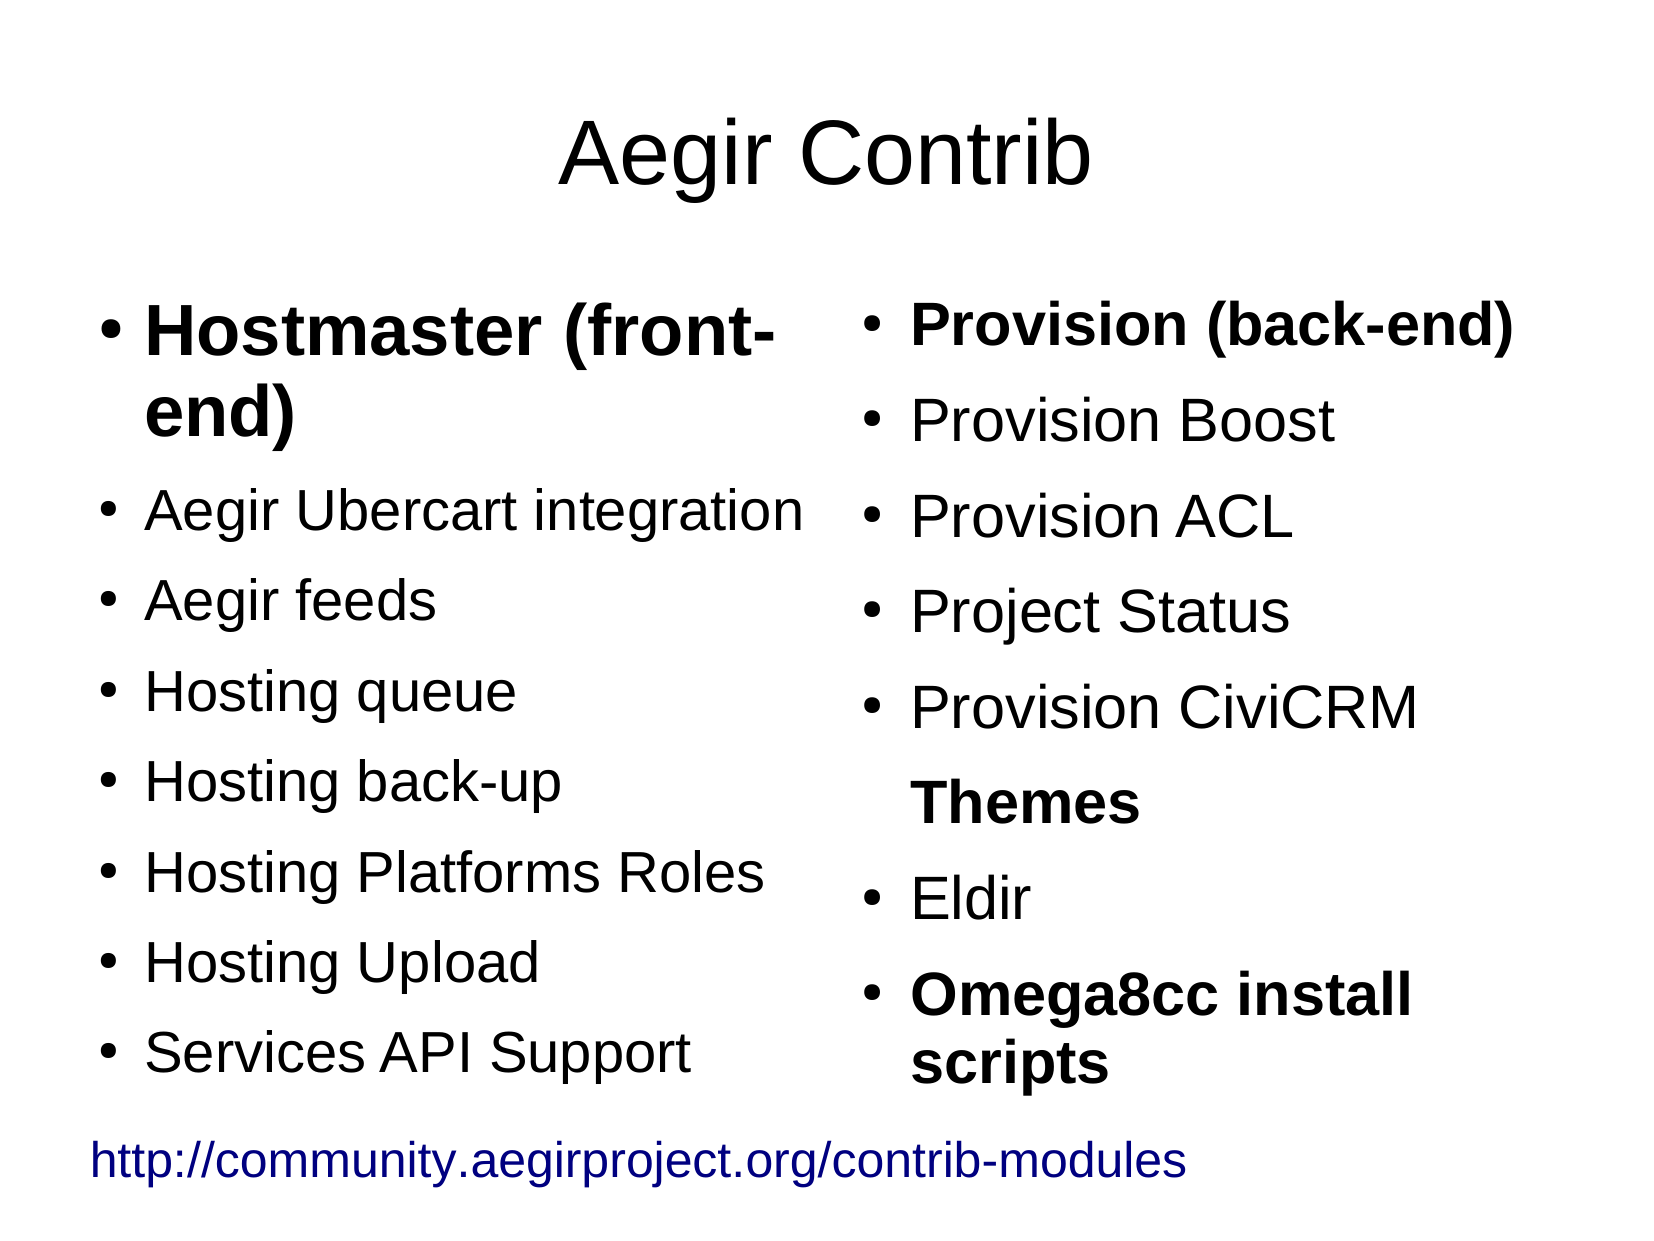

# Aegir Contrib
Hostmaster (front-end)
Aegir Ubercart integration
Aegir feeds
Hosting queue
Hosting back-up
Hosting Platforms Roles
Hosting Upload
Services API Support
Provision (back-end)
Provision Boost
Provision ACL
Project Status
Provision CiviCRM
Themes
Eldir
Omega8cc install scripts
http://community.aegirproject.org/contrib-modules